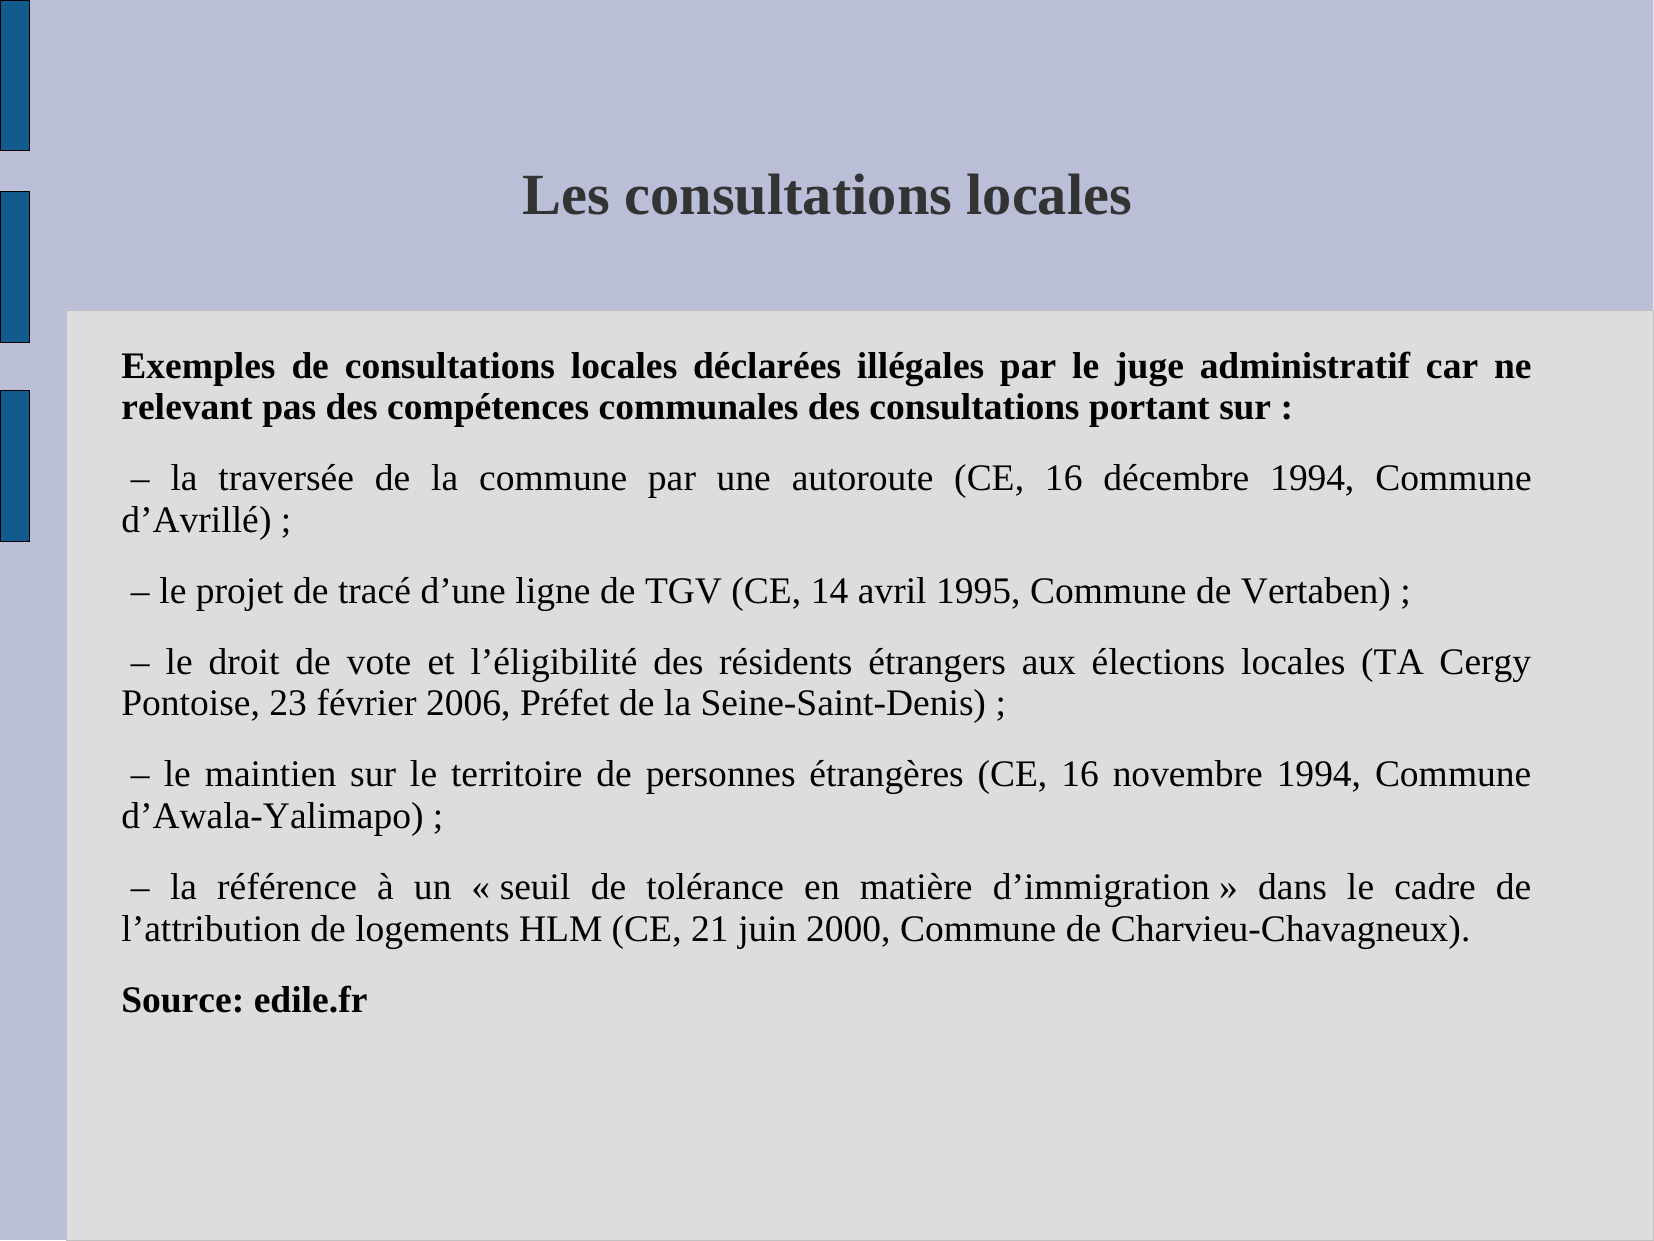

# Les consultations locales
Exemples de consultations locales déclarées illégales par le juge administratif car ne relevant pas des compétences communales des consultations portant sur :
 – la traversée de la commune par une autoroute (CE, 16 décembre 1994, Commune d’Avrillé) ;
 – le projet de tracé d’une ligne de TGV (CE, 14 avril 1995, Commune de Vertaben) ;
 – le droit de vote et l’éligibilité des résidents étrangers aux élections locales (TA Cergy Pontoise, 23 février 2006, Préfet de la Seine-Saint-Denis) ;
 – le maintien sur le territoire de personnes étrangères (CE, 16 novembre 1994, Commune d’Awala-Yalimapo) ;
 – la référence à un « seuil de tolérance en matière d’immigration » dans le cadre de l’attribution de logements HLM (CE, 21 juin 2000, Commune de Charvieu-Chavagneux).
Source: edile.fr